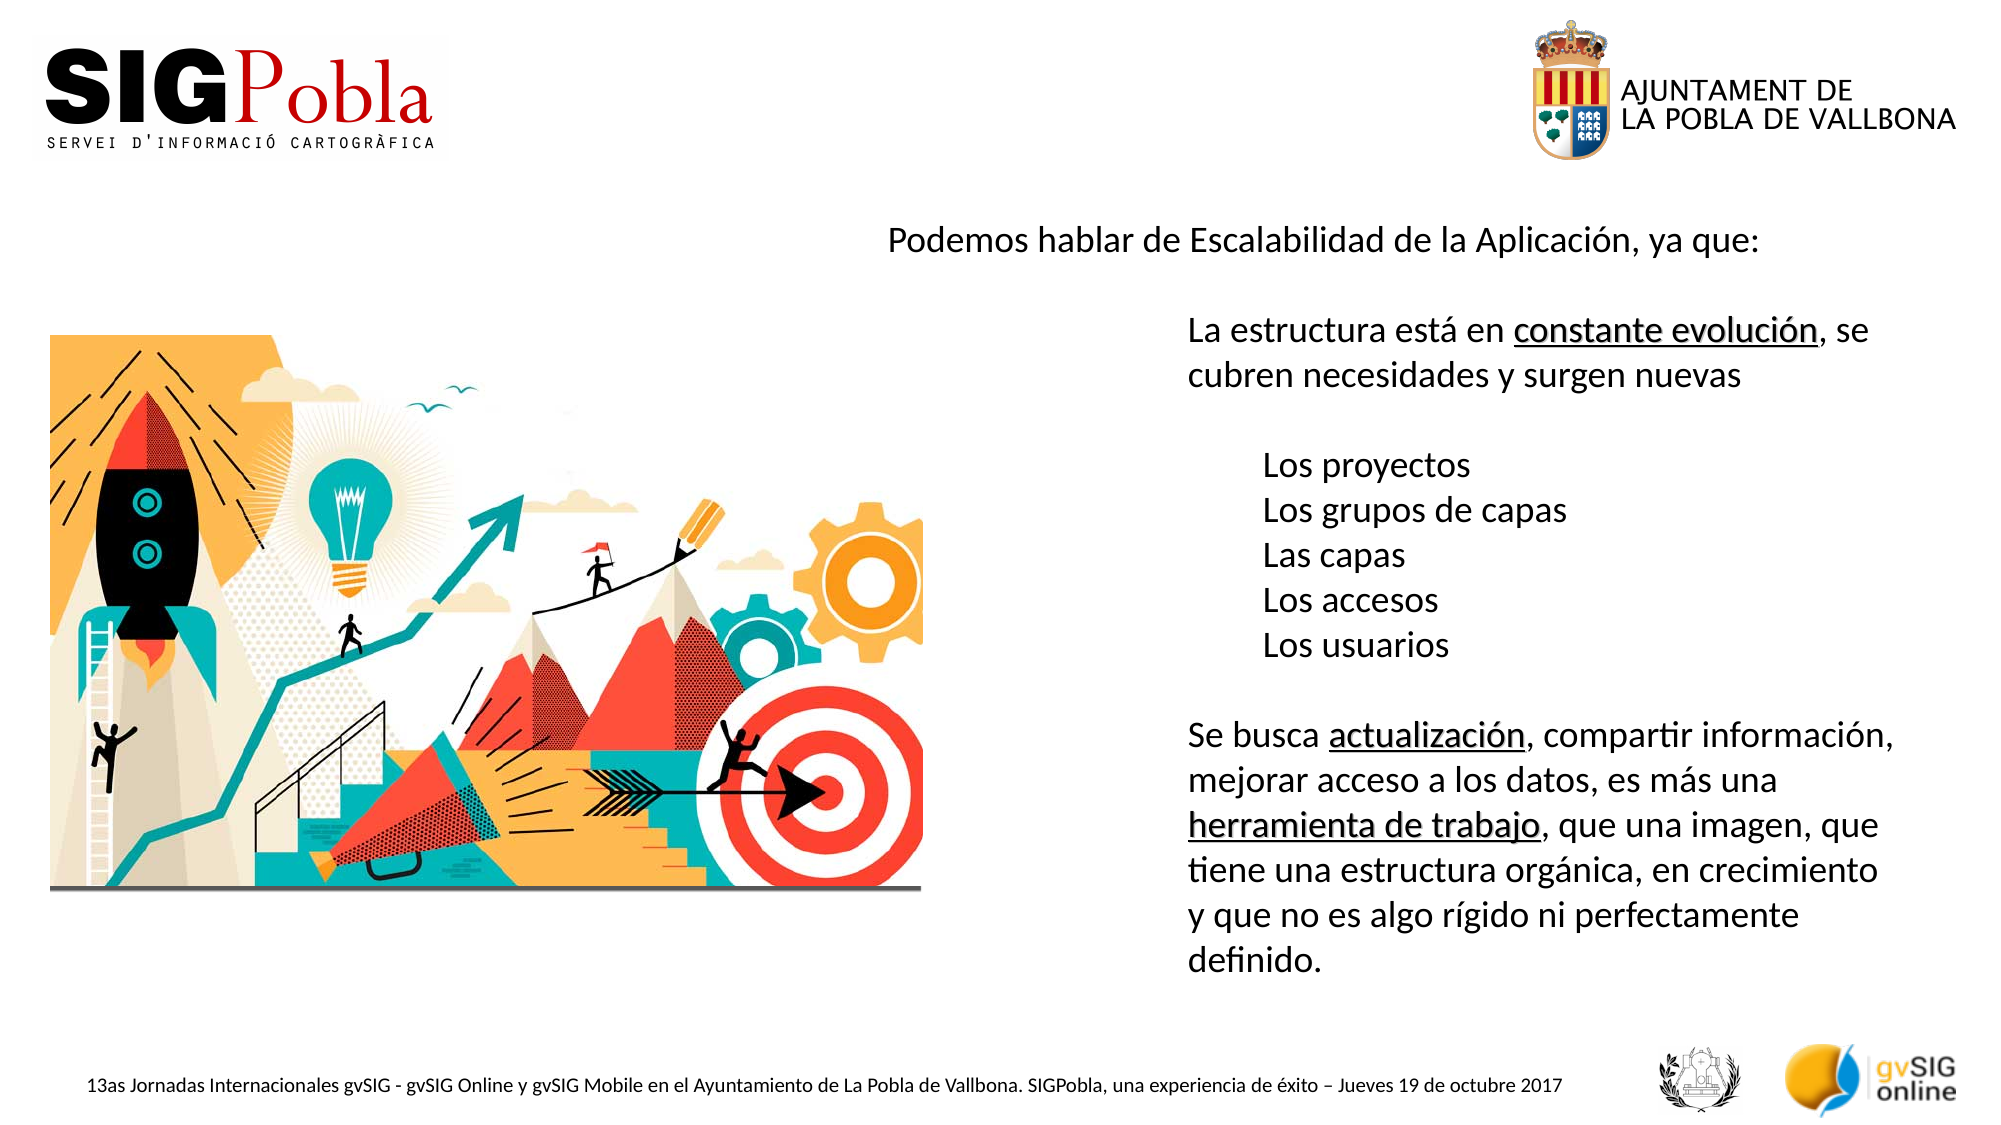

Podemos hablar de Escalabilidad de la Aplicación, ya que:
La estructura está en constante evolución, se cubren necesidades y surgen nuevas
	Los proyectos
	Los grupos de capas
	Las capas
	Los accesos
	Los usuarios
Se busca actualización, compartir información, mejorar acceso a los datos, es más una herramienta de trabajo, que una imagen, que tiene una estructura orgánica, en crecimiento y que no es algo rígido ni perfectamente definido.
13as Jornadas Internacionales gvSIG - gvSIG Online y gvSIG Mobile en el Ayuntamiento de La Pobla de Vallbona. SIGPobla, una experiencia de éxito – Jueves 19 de octubre 2017